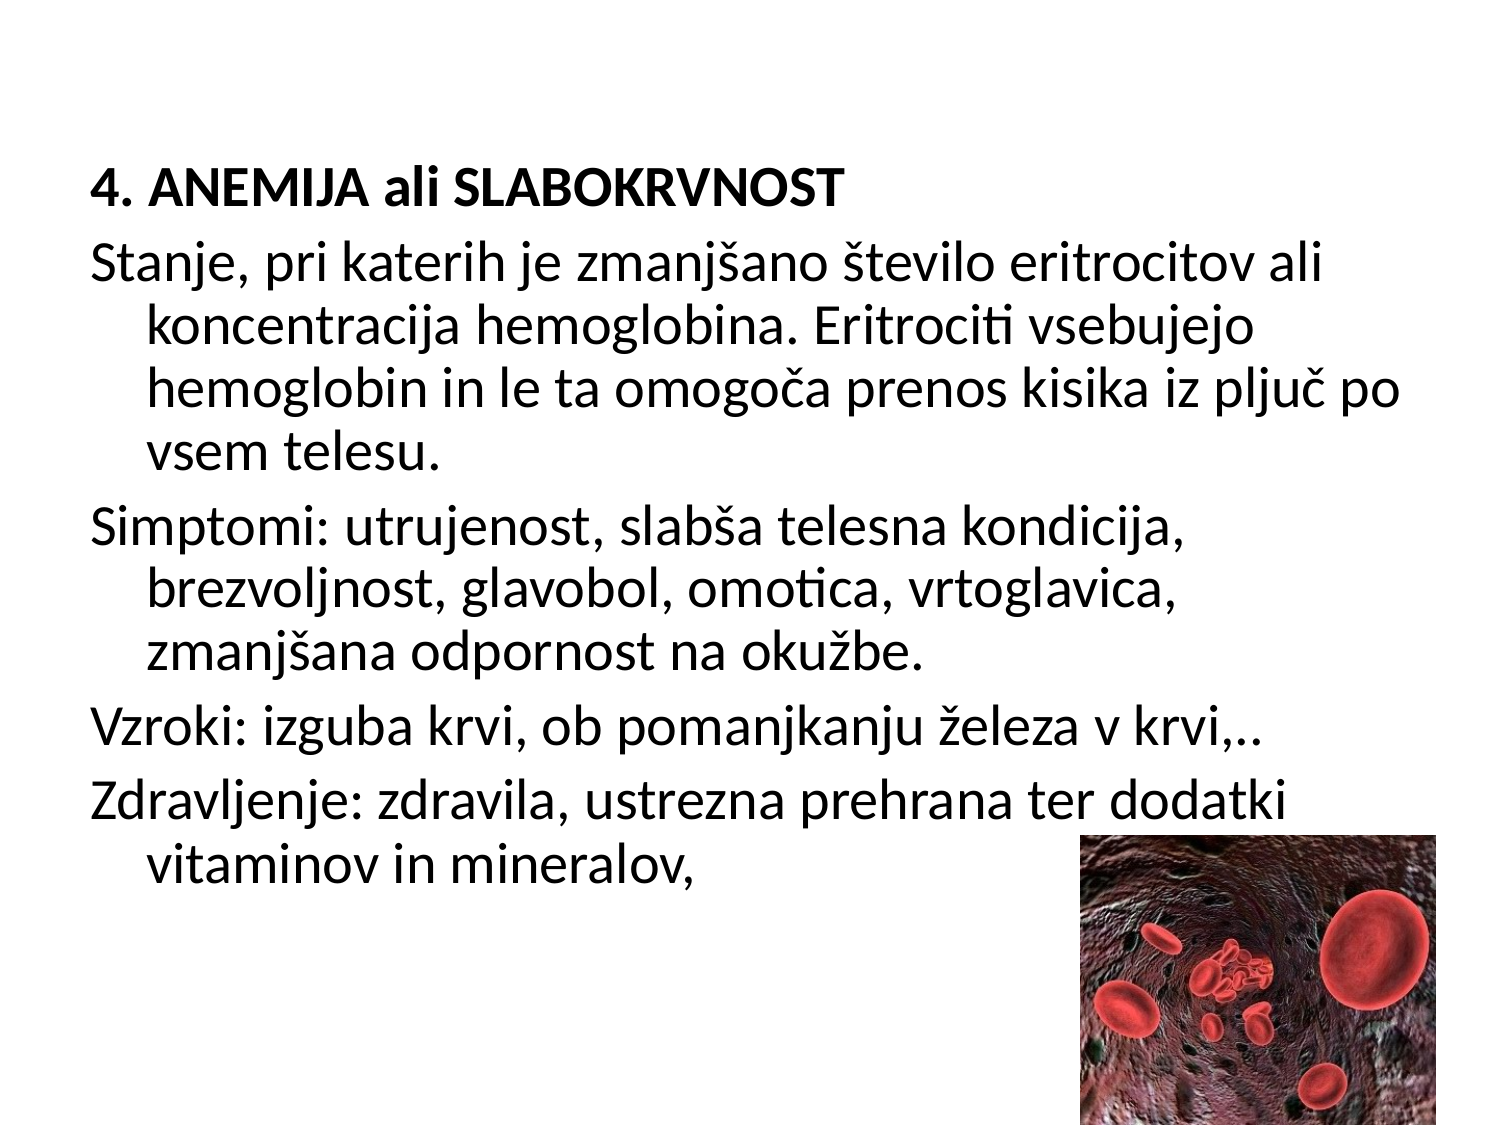

# 4. ANEMIJA ali SLABOKRVNOST
Stanje, pri katerih je zmanjšano število eritrocitov ali koncentracija hemoglobina. Eritrociti vsebujejo hemoglobin in le ta omogoča prenos kisika iz pljuč po vsem telesu.
Simptomi: utrujenost, slabša telesna kondicija, brezvoljnost, glavobol, omotica, vrtoglavica, zmanjšana odpornost na okužbe.
Vzroki: izguba krvi, ob pomanjkanju železa v krvi,..
Zdravljenje: zdravila, ustrezna prehrana ter dodatki vitaminov in mineralov,